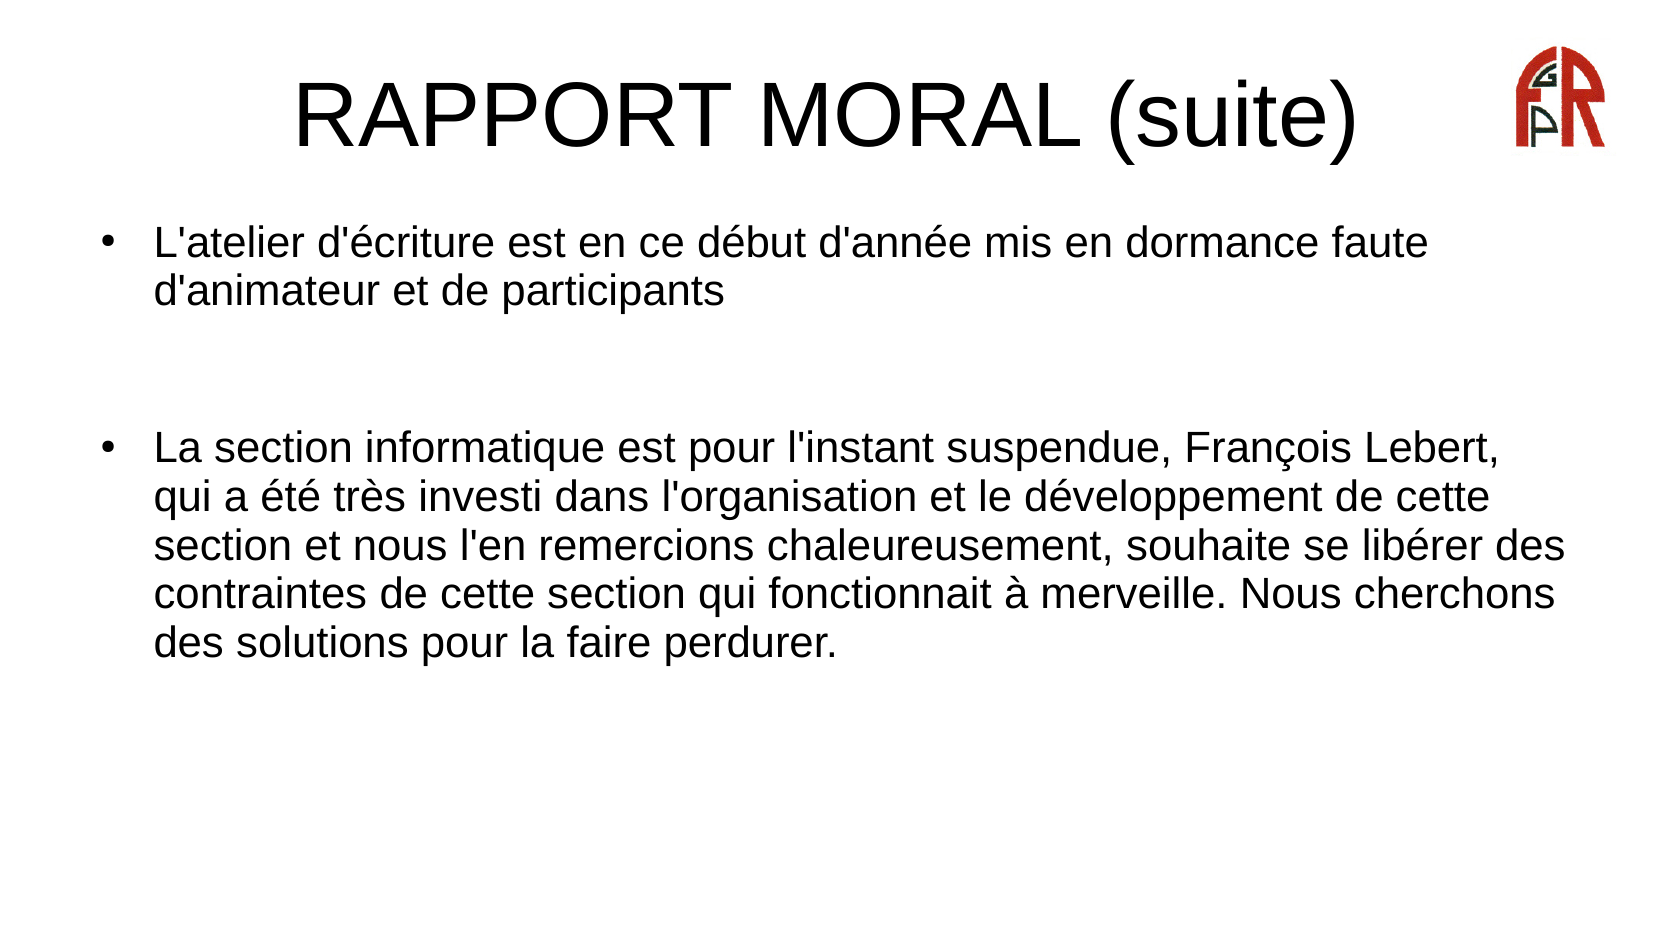

# RAPPORT MORAL (suite)
L'atelier d'écriture est en ce début d'année mis en dormance faute d'animateur et de participants
La section informatique est pour l'instant suspendue, François Lebert, qui a été très investi dans l'organisation et le développement de cette section et nous l'en remercions chaleureusement, souhaite se libérer des contraintes de cette section qui fonctionnait à merveille. Nous cherchons des solutions pour la faire perdurer.